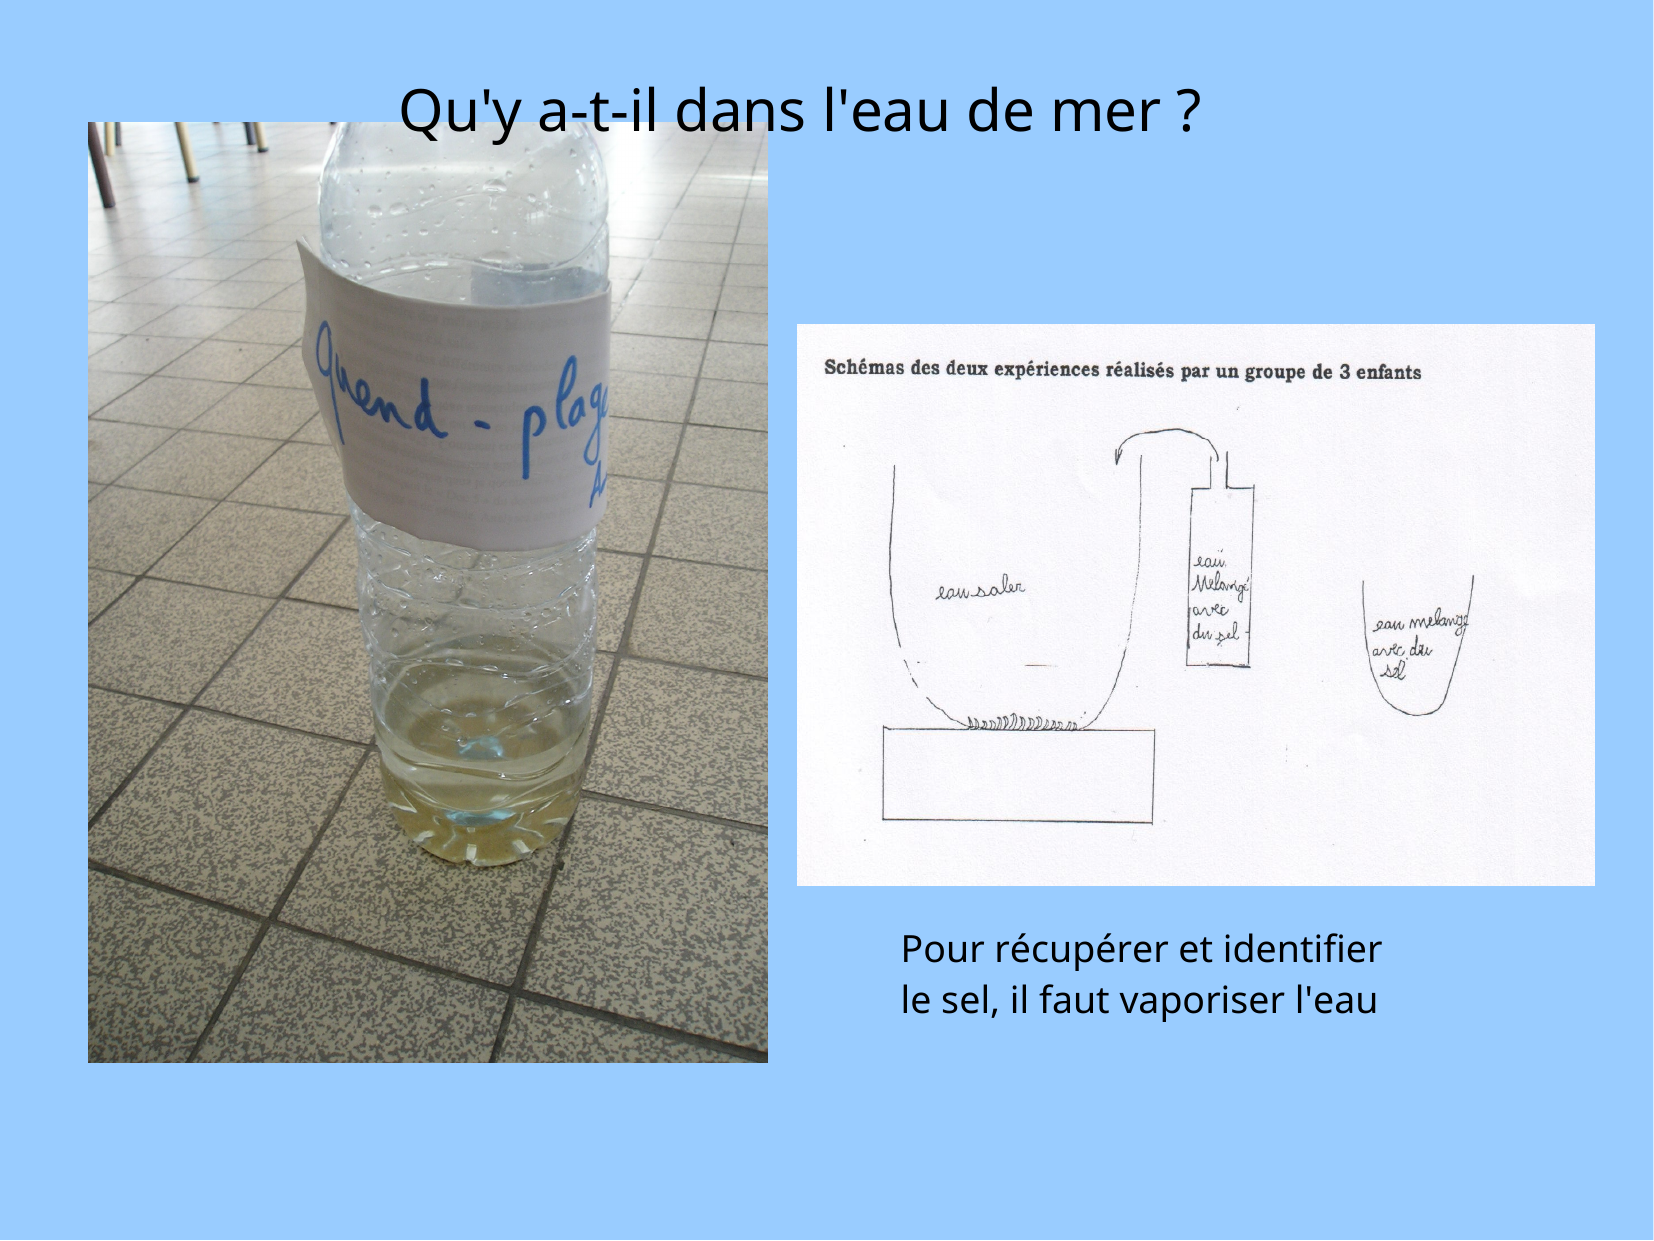

Qu'y a-t-il dans l'eau de mer ?
Pour récupérer et identifier le sel, il faut vaporiser l'eau